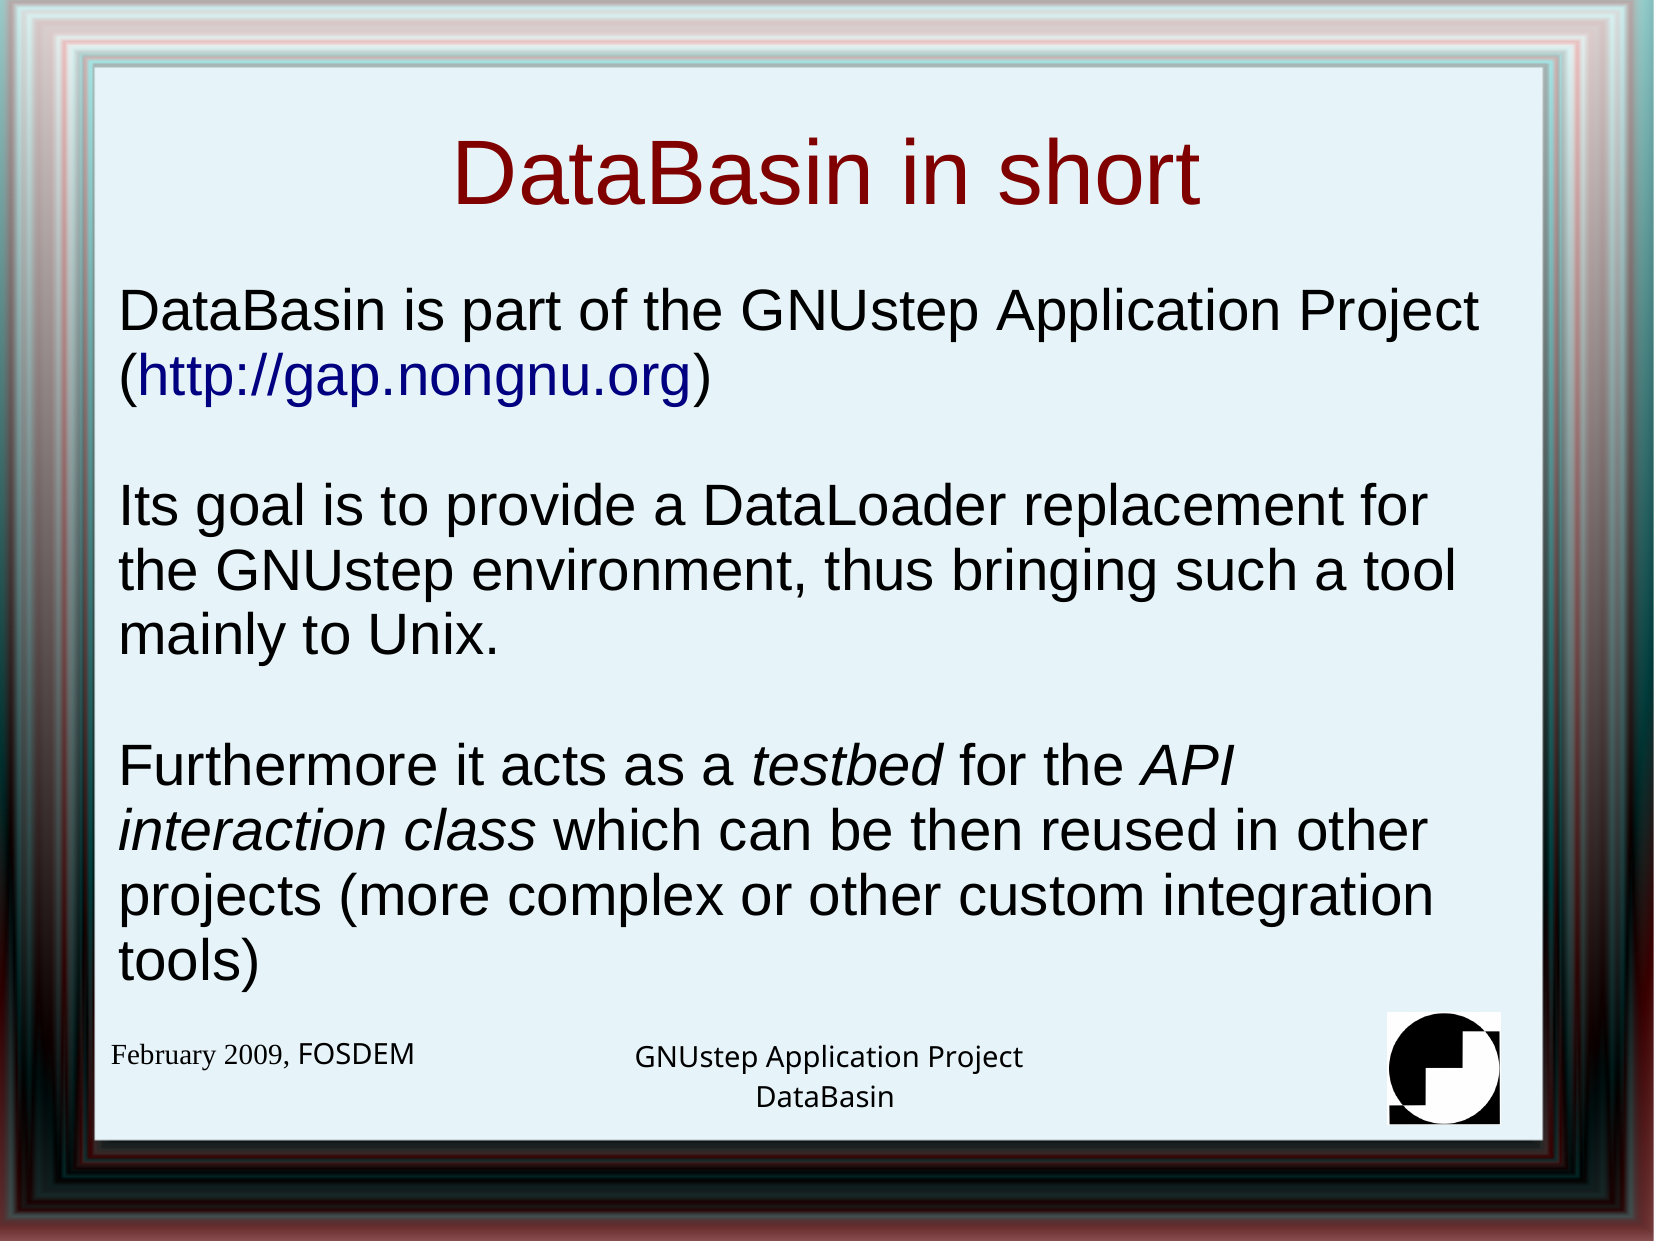

# DataBasin in short
DataBasin is part of the GNUstep Application Project (http://gap.nongnu.org)
Its goal is to provide a DataLoader replacement for the GNUstep environment, thus bringing such a tool mainly to Unix.
Furthermore it acts as a testbed for the API interaction class which can be then reused in other projects (more complex or other custom integration tools)